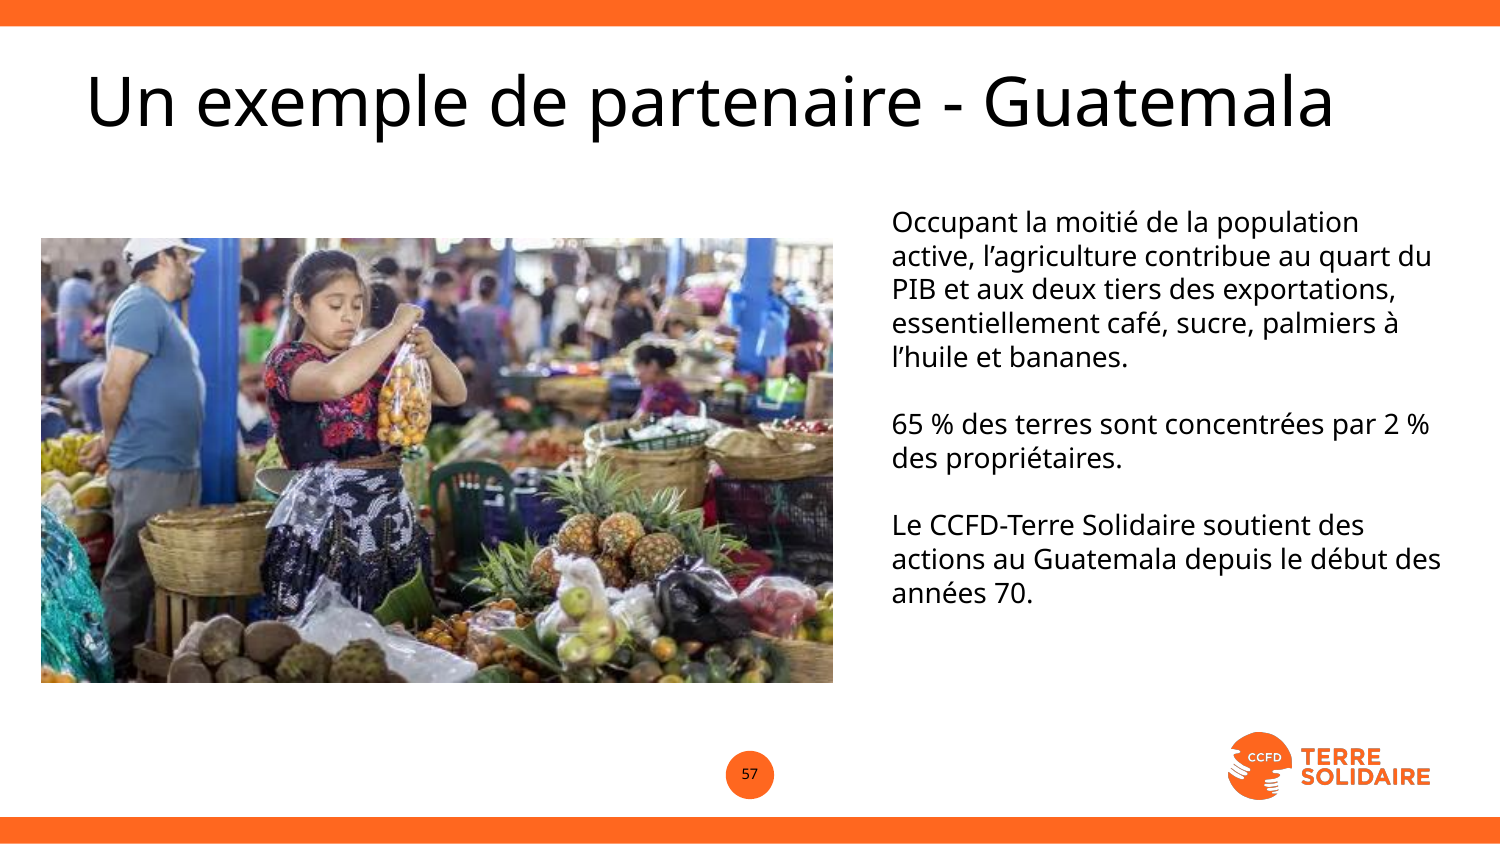

# Un exemple de partenaire - Guatemala
Occupant la moitié de la population active, l’agriculture contribue au quart du PIB et aux deux tiers des exportations, essentiellement café, sucre, palmiers à l’huile et bananes.
65 % des terres sont concentrées par 2 % des propriétaires.
Le CCFD-Terre Solidaire soutient des actions au Guatemala depuis le début des années 70.